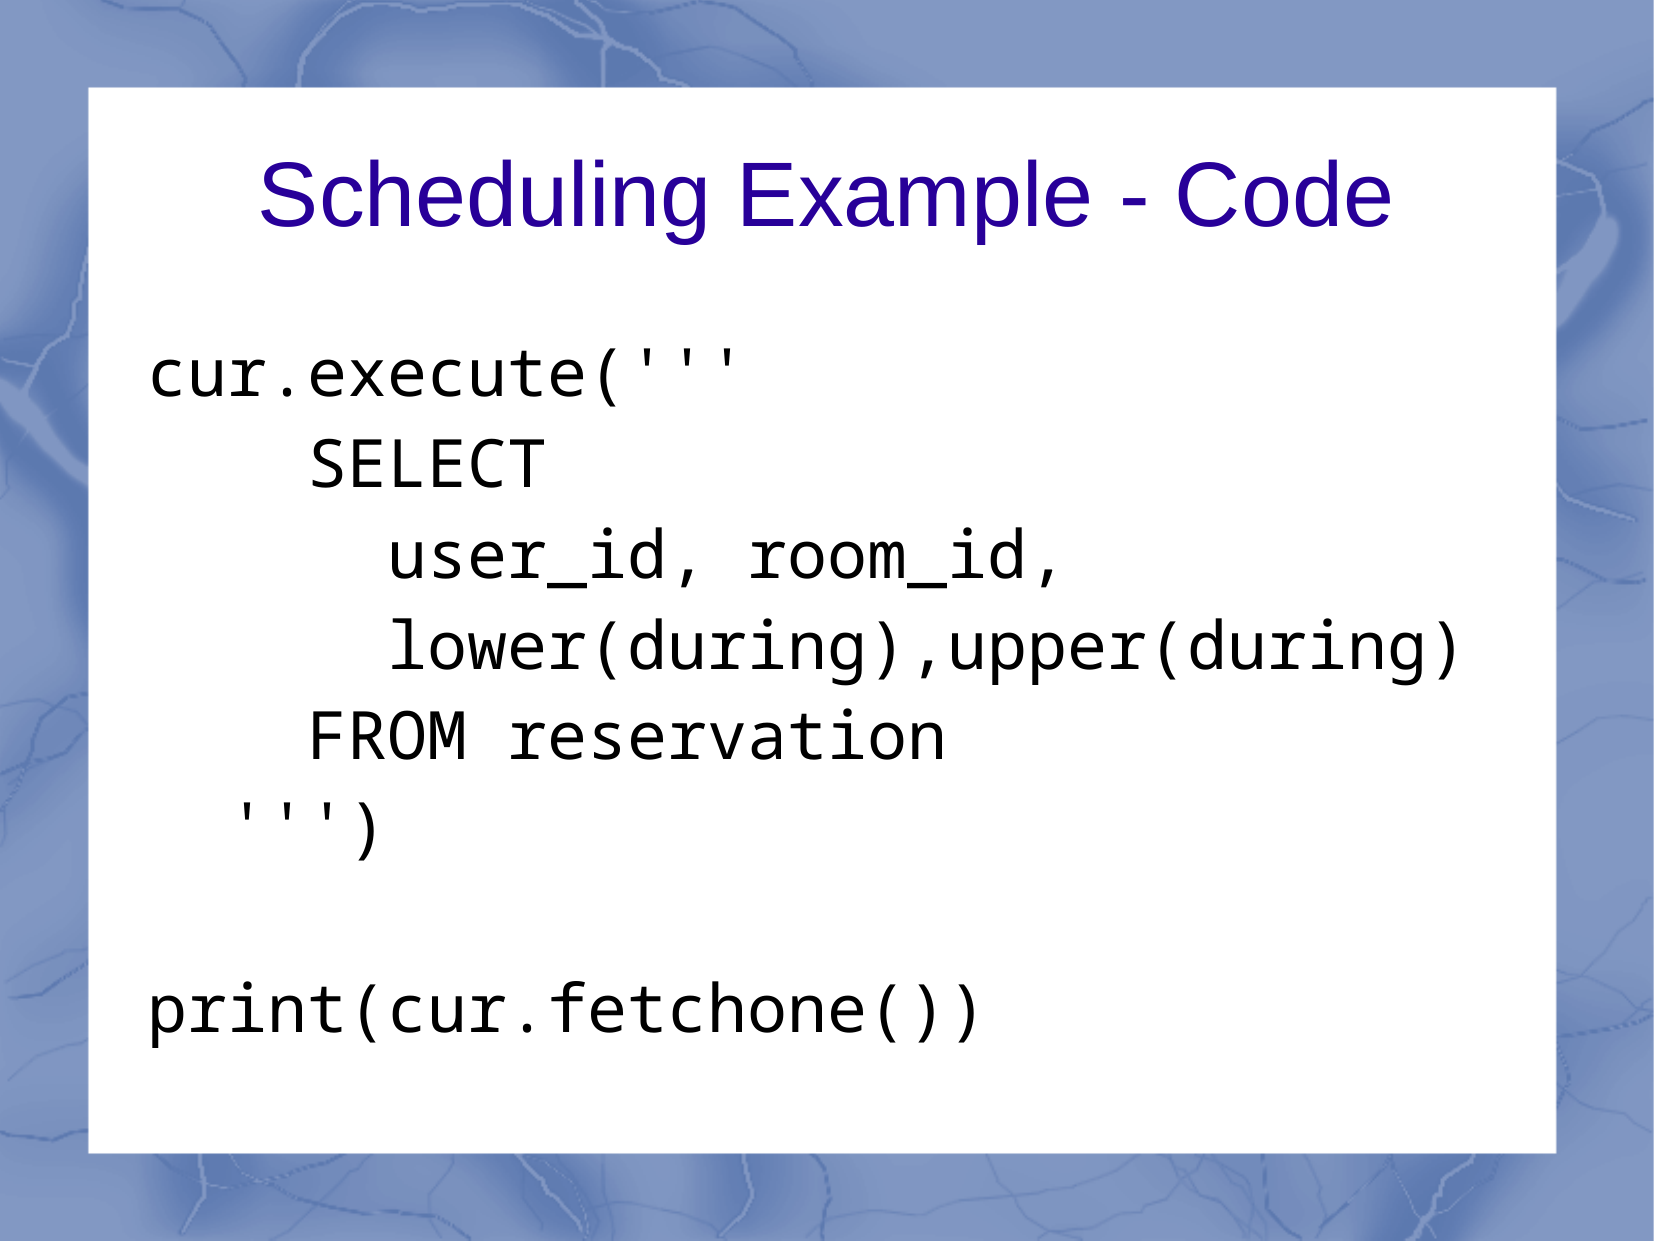

# Scheduling Example - Code
cur.execute('''
 SELECT
 user_id, room_id,
 lower(during),upper(during)
 FROM reservation
 ''')
print(cur.fetchone())